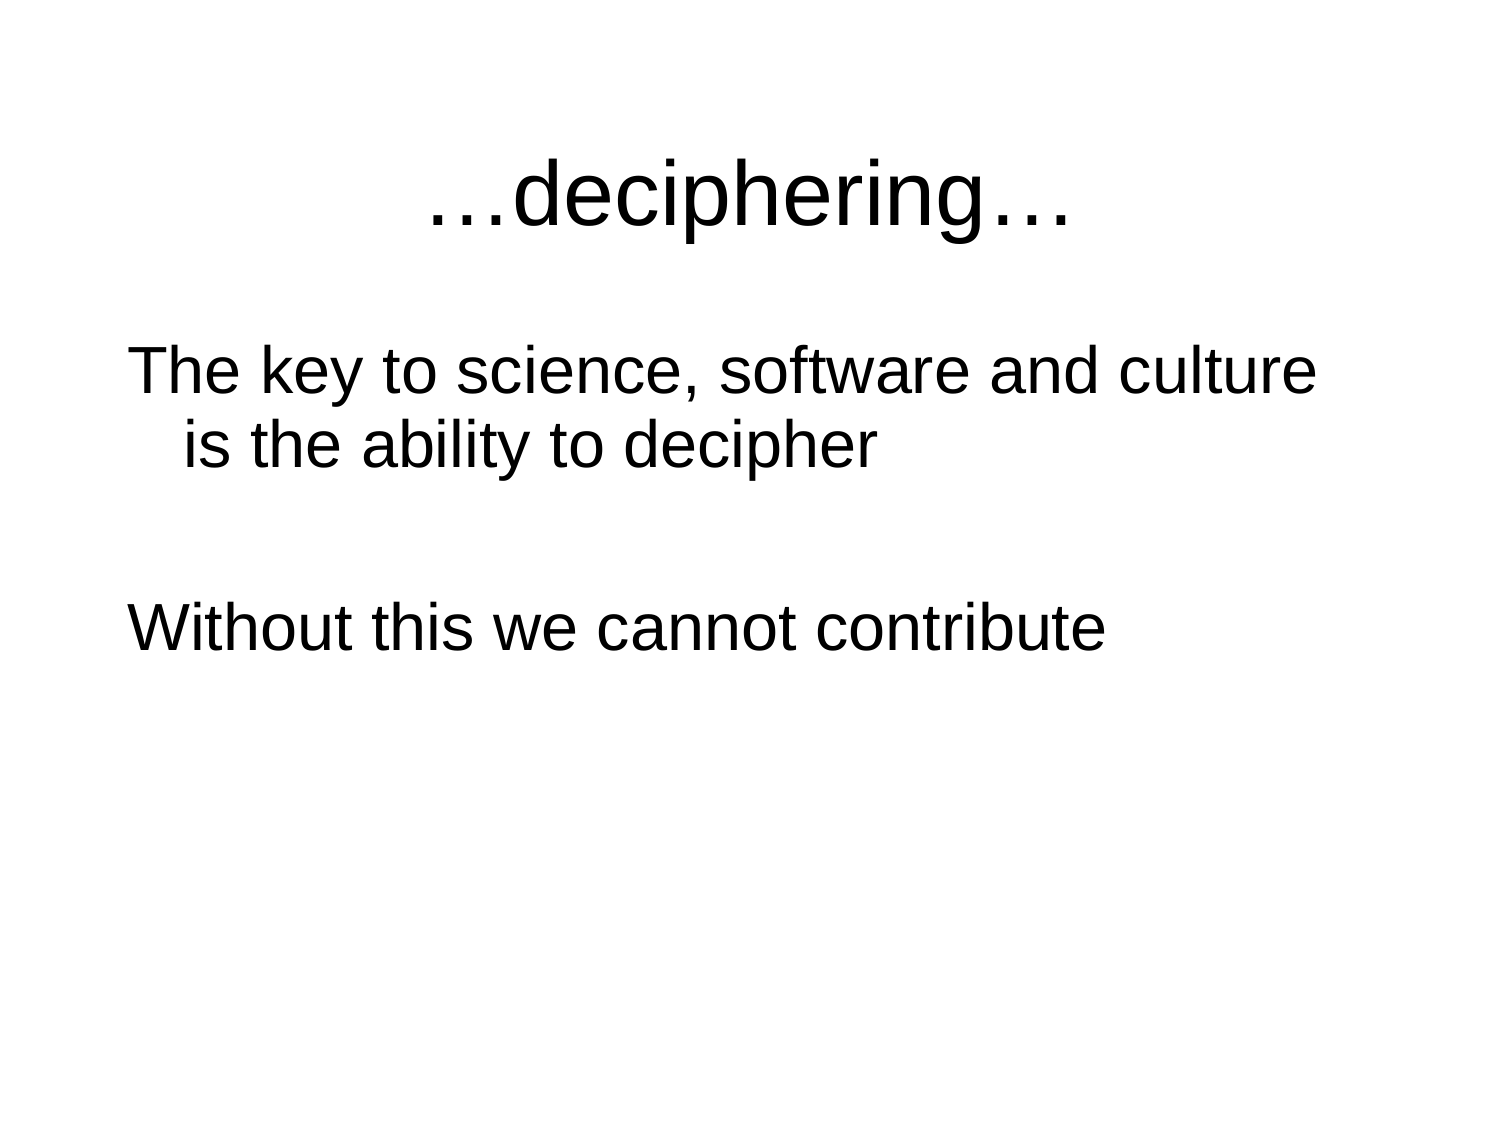

# …deciphering…
The key to science, software and culture is the ability to decipher
Without this we cannot contribute